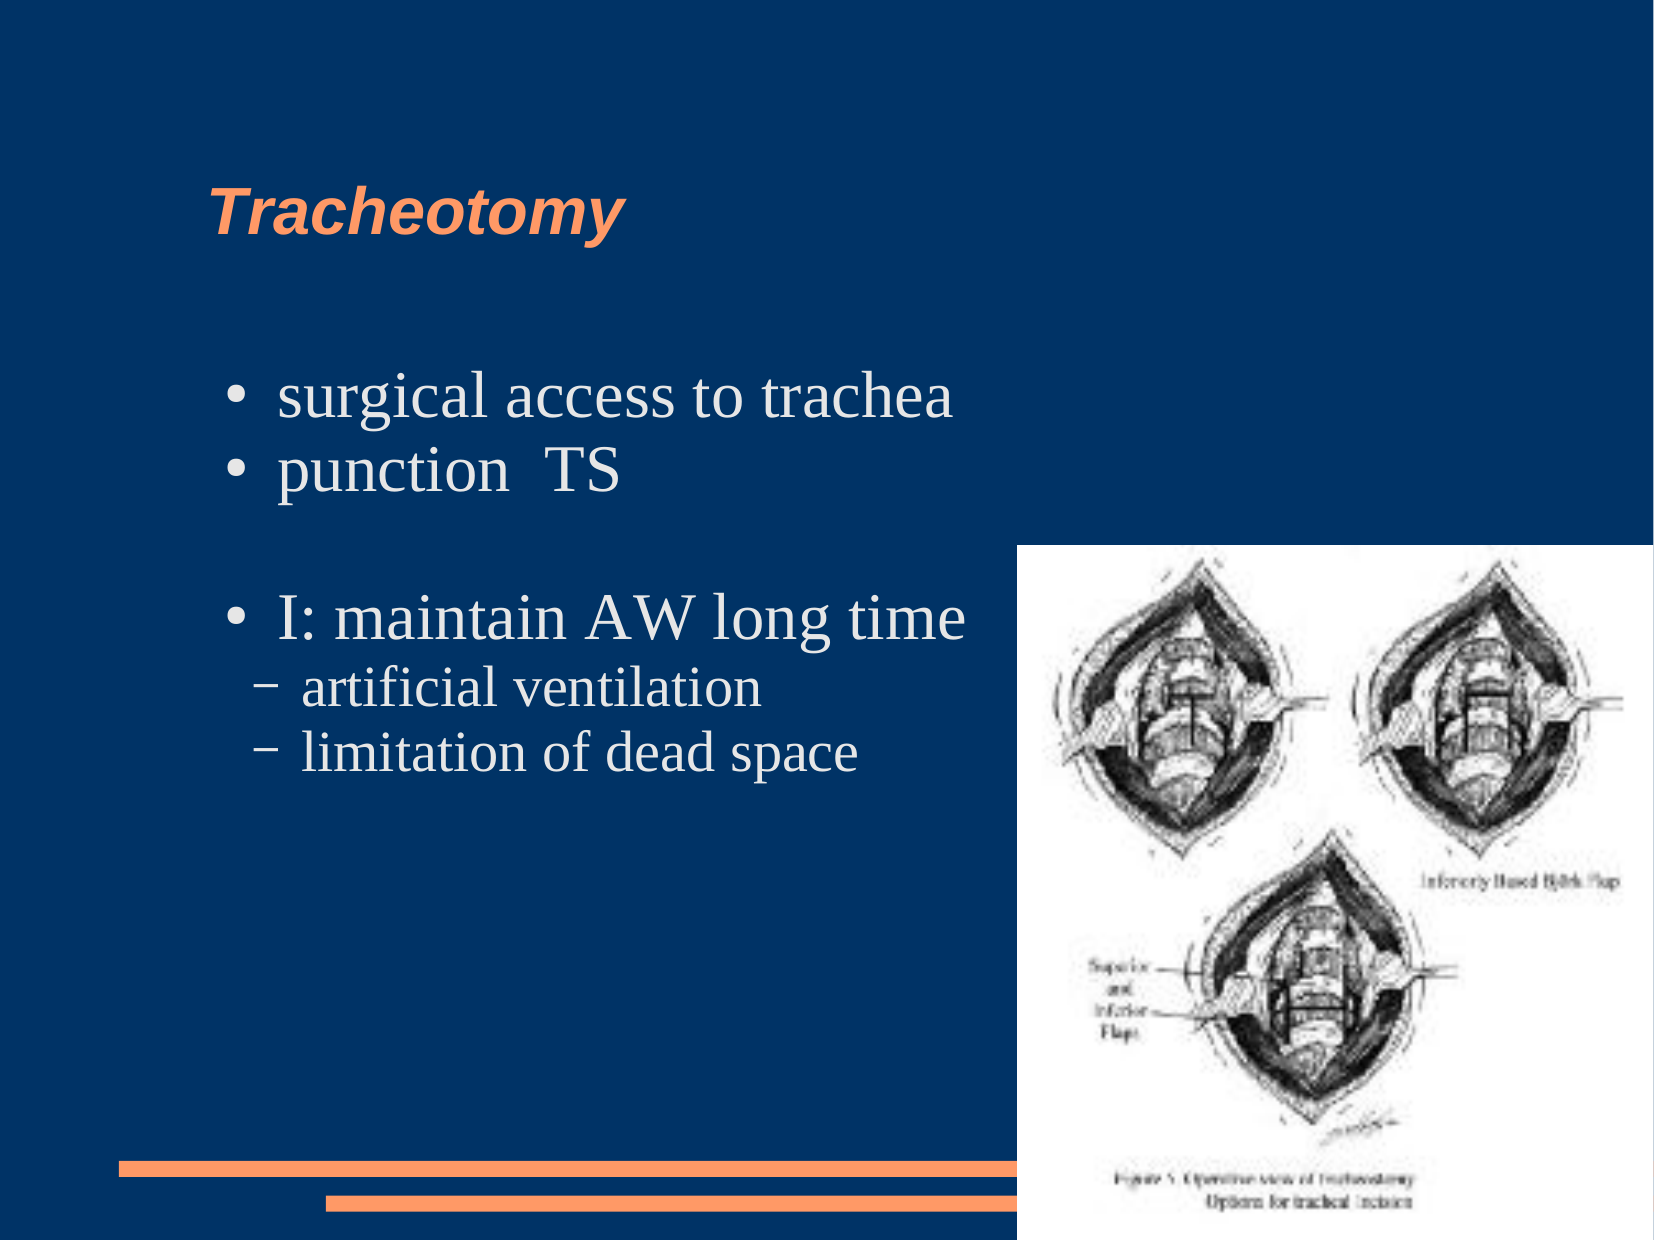

# Tracheotomy
surgical access to trachea
punction TS
I: maintain AW long time
artificial ventilation
limitation of dead space